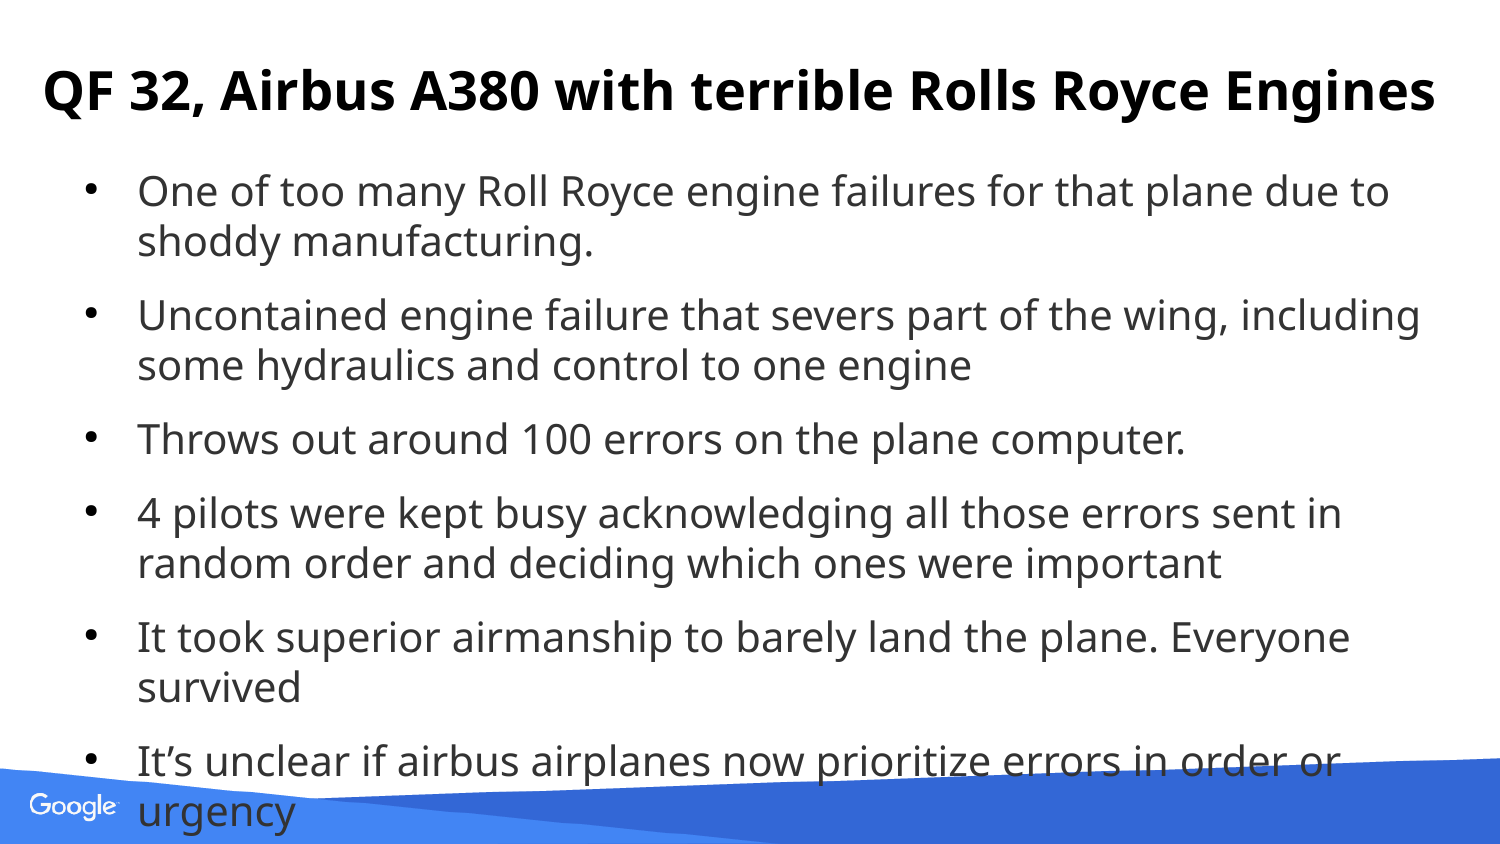

QF 32, Airbus A380 with terrible Rolls Royce Engines
# One of too many Roll Royce engine failures for that plane due to shoddy manufacturing.
Uncontained engine failure that severs part of the wing, including some hydraulics and control to one engine
Throws out around 100 errors on the plane computer.
4 pilots were kept busy acknowledging all those errors sent in random order and deciding which ones were important
It took superior airmanship to barely land the plane. Everyone survived
It’s unclear if airbus airplanes now prioritize errors in order or urgency